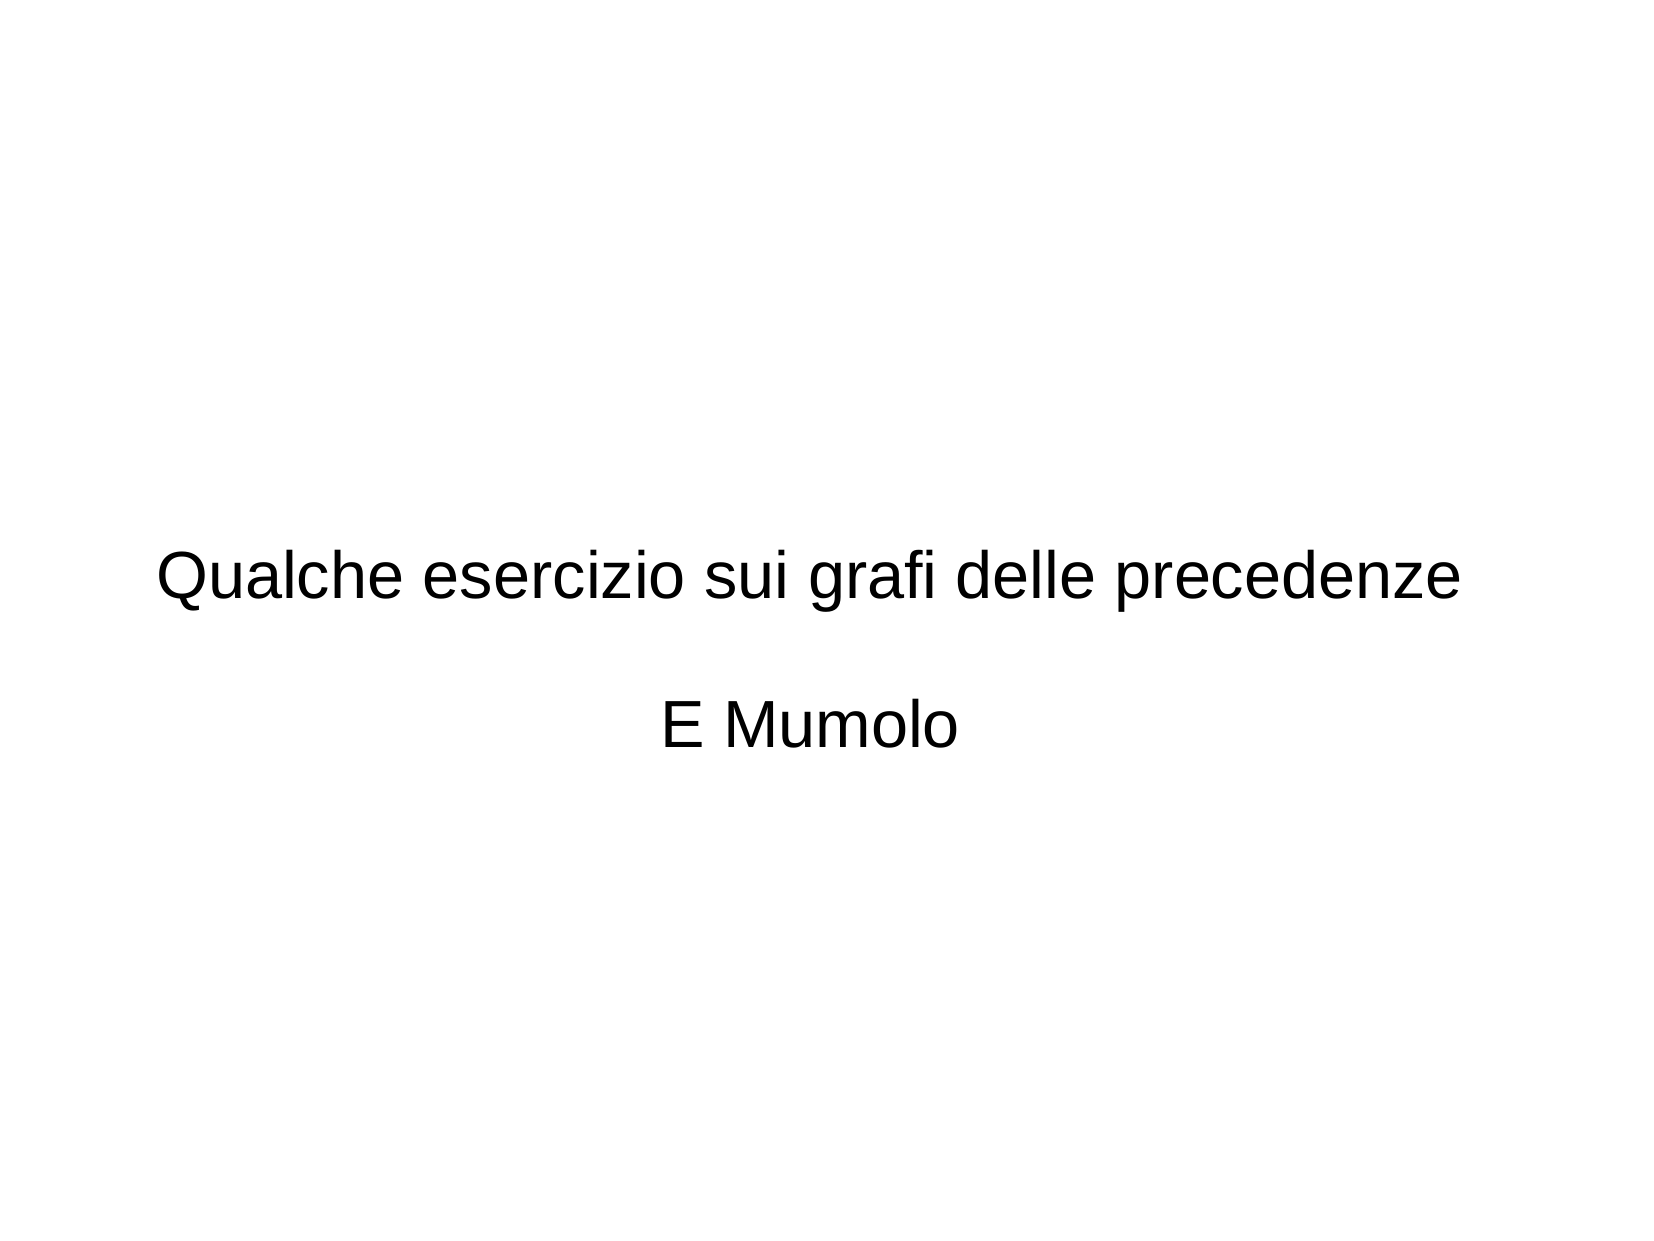

# Qualche esercizio sui grafi delle precedenze
E Mumolo